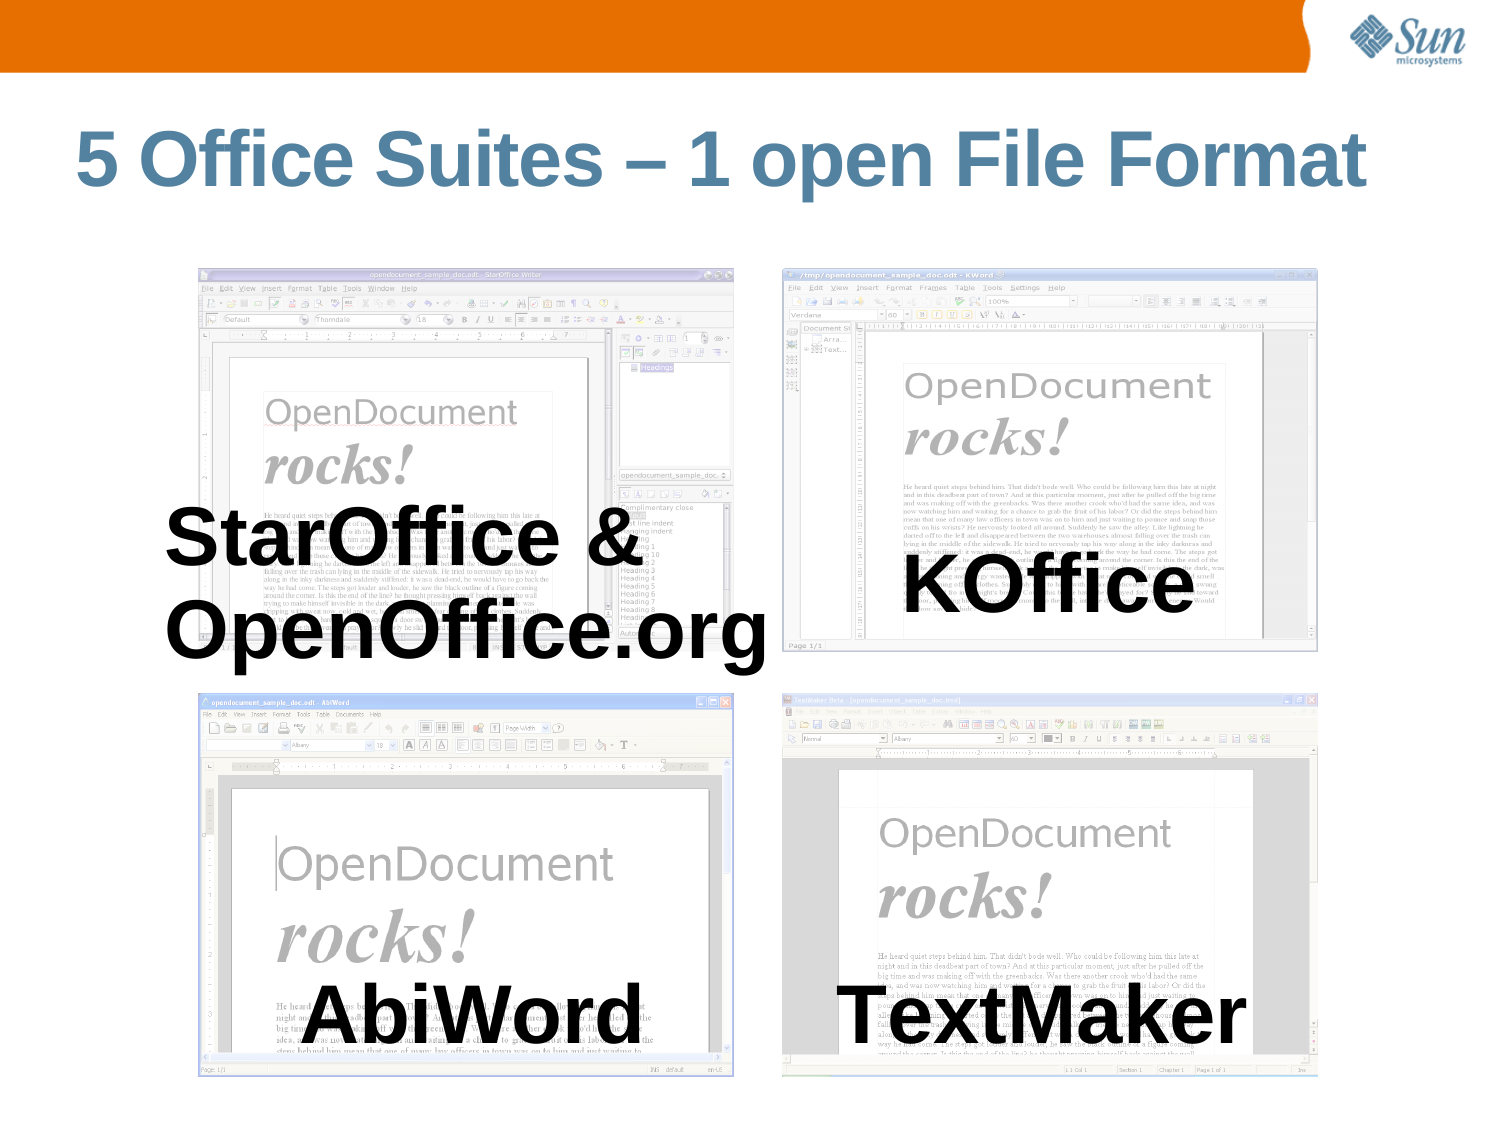

# 5 Office Suites – 1 open File Format
StarOffice & OpenOffice.org
KOffice
AbiWord
TextMaker